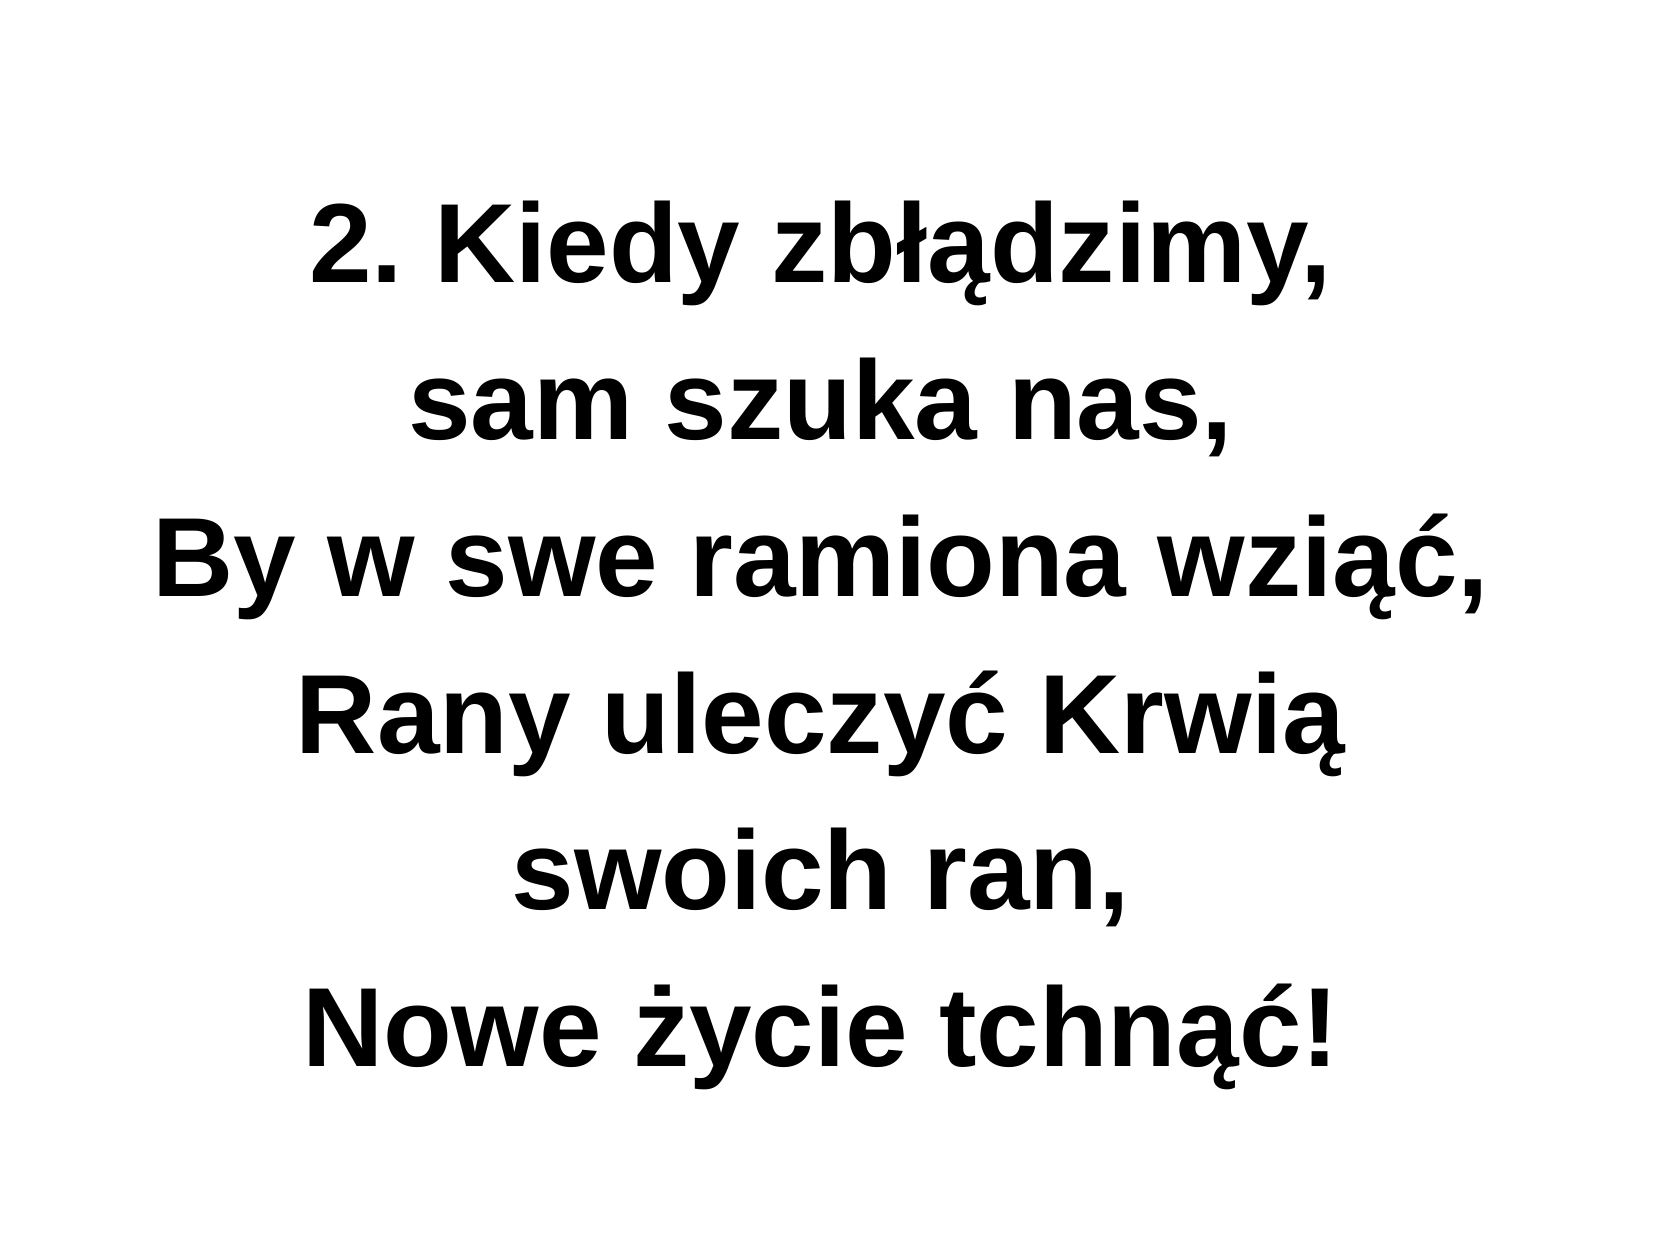

# 2. Kiedy zbłądzimy,
sam szuka nas,
By w swe ramiona wziąć,
Rany uleczyć Krwią
swoich ran,
Nowe życie tchnąć!